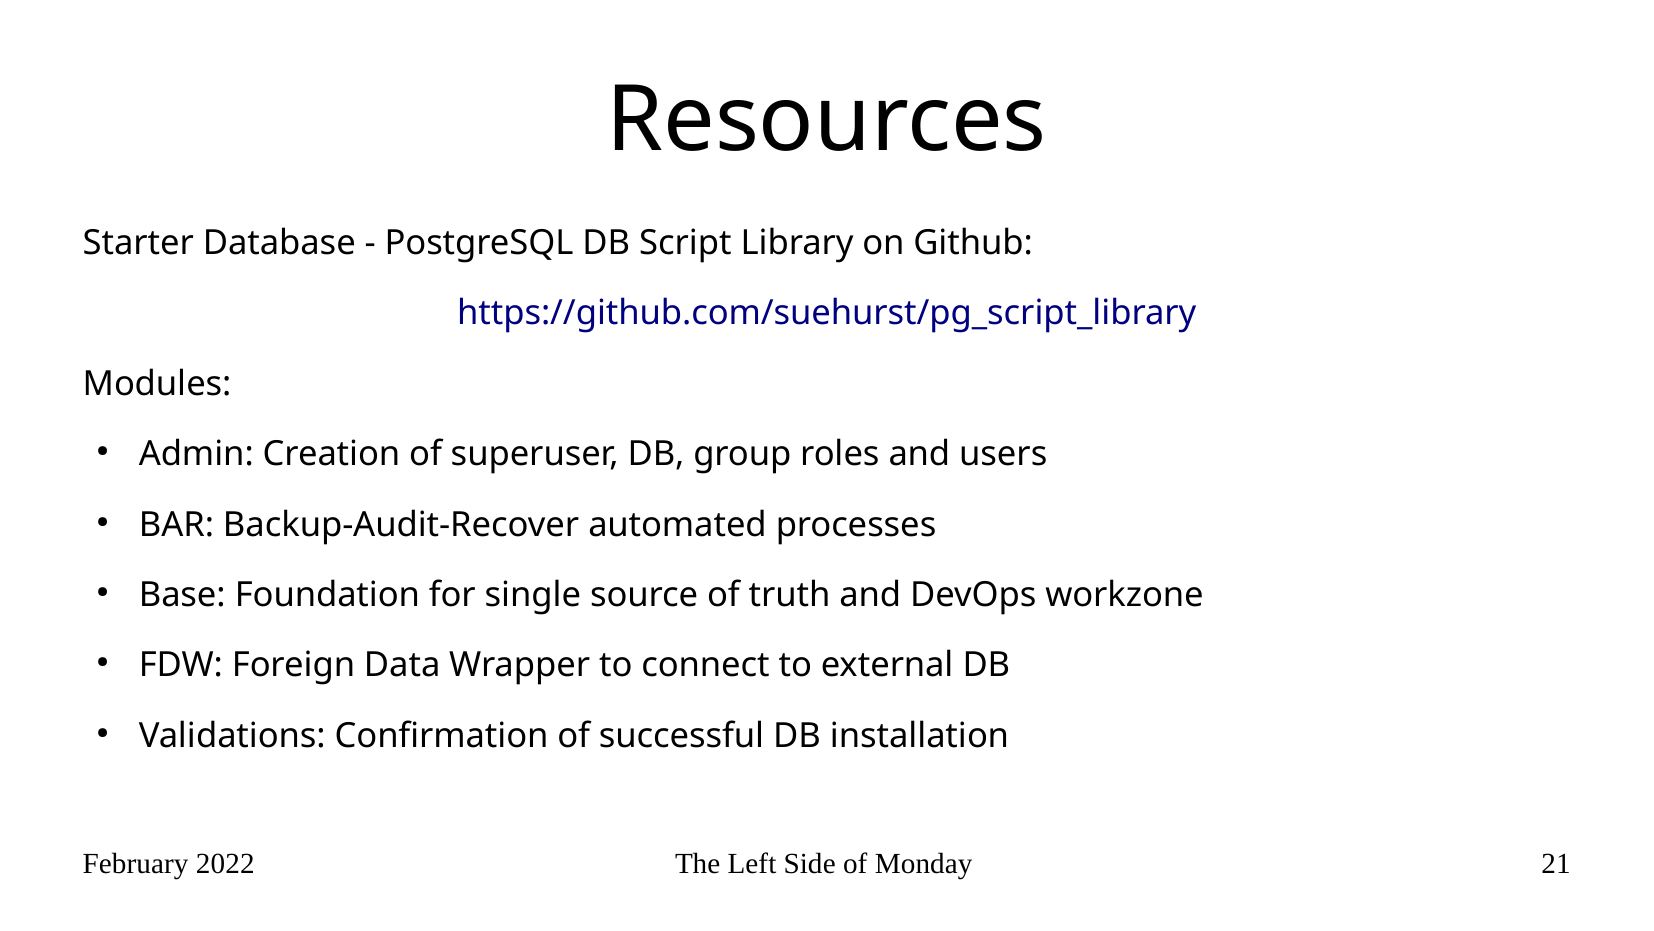

# Resources
Starter Database - PostgreSQL DB Script Library on Github:
https://github.com/suehurst/pg_script_library
Modules:
Admin: Creation of superuser, DB, group roles and users
BAR: Backup-Audit-Recover automated processes
Base: Foundation for single source of truth and DevOps workzone
FDW: Foreign Data Wrapper to connect to external DB
Validations: Confirmation of successful DB installation
February 2022
The Left Side of Monday
21